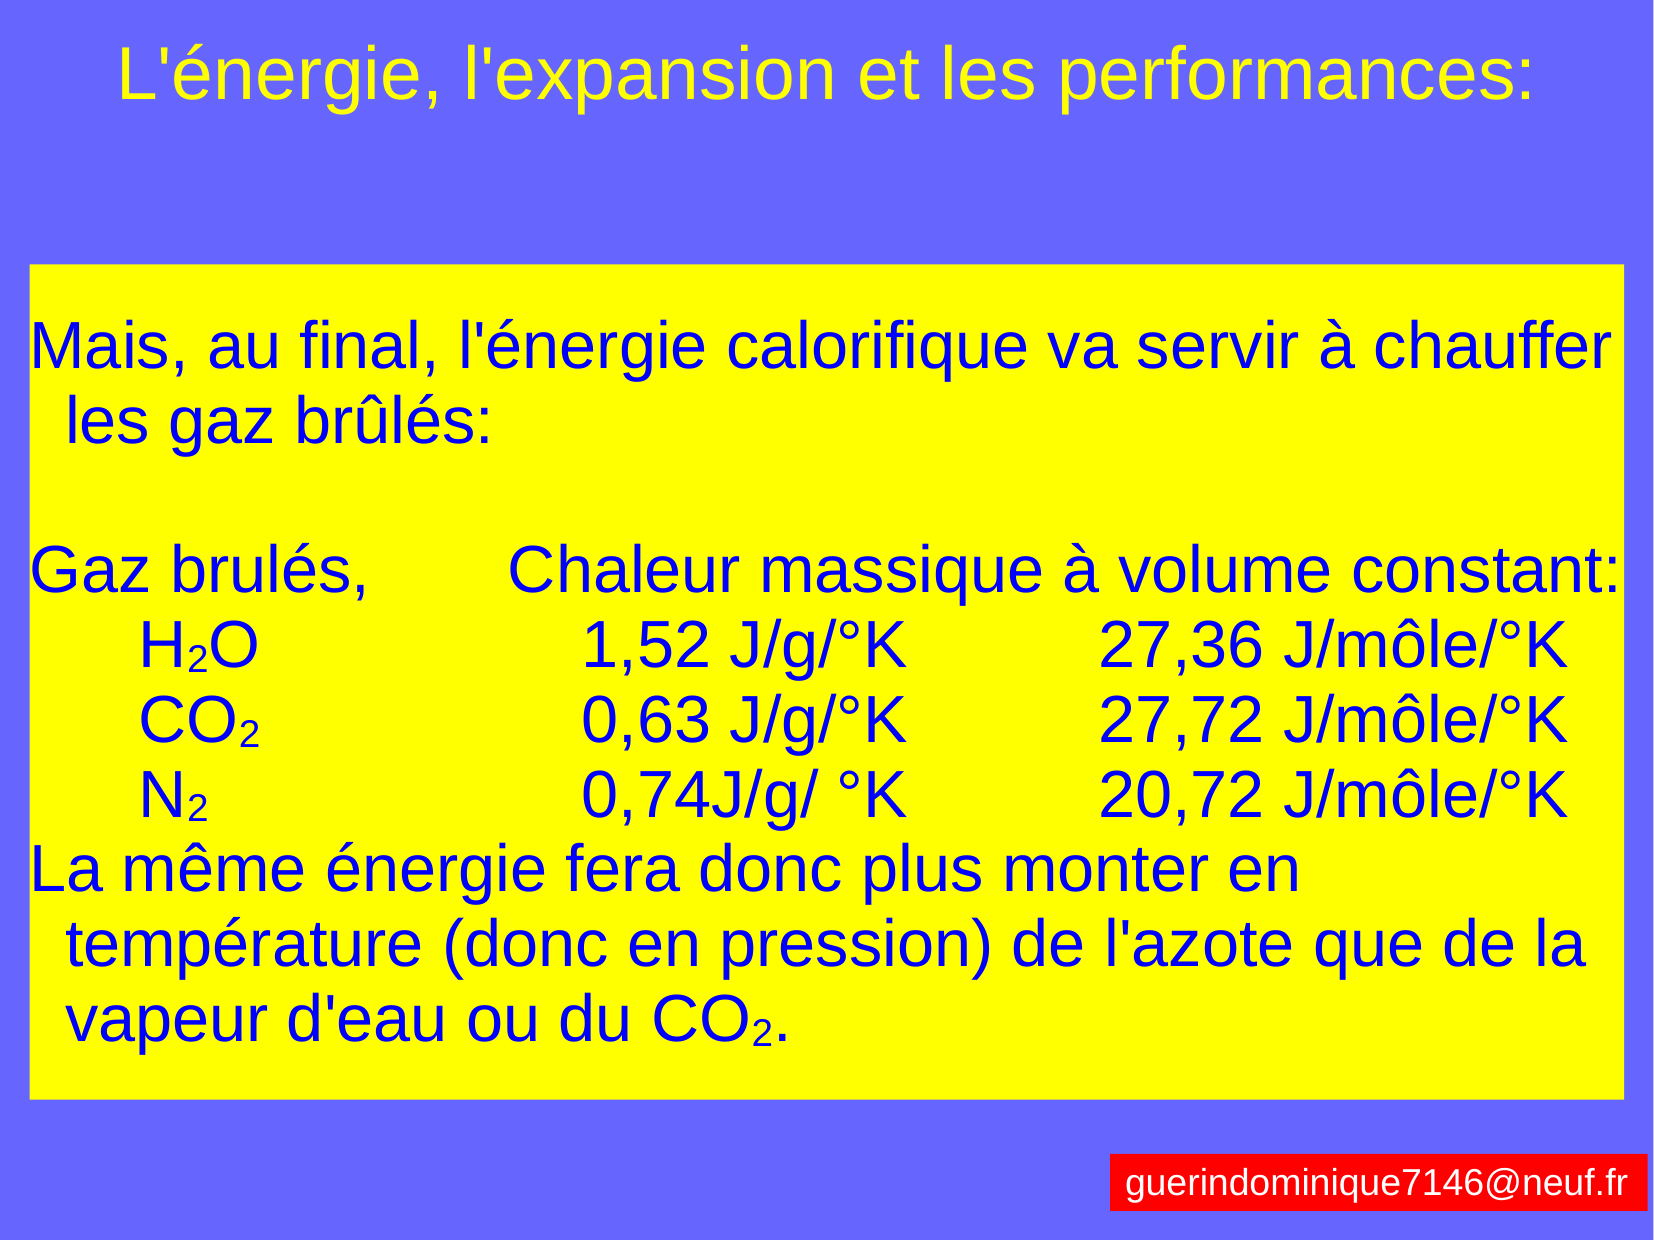

# L'énergie, l'expansion et les performances:
Mais, au final, l'énergie calorifique va servir à chauffer les gaz brûlés:
Gaz brulés,		Chaleur massique à volume constant:
	H2O					1,52 J/g/°K			27,36 J/môle/°K
	CO2					0,63 J/g/°K			27,72 J/môle/°K
	N2						0,74J/g/ °K			20,72 J/môle/°K
La même énergie fera donc plus monter en température (donc en pression) de l'azote que de la vapeur d'eau ou du CO2.
guerindominique7146@neuf.fr